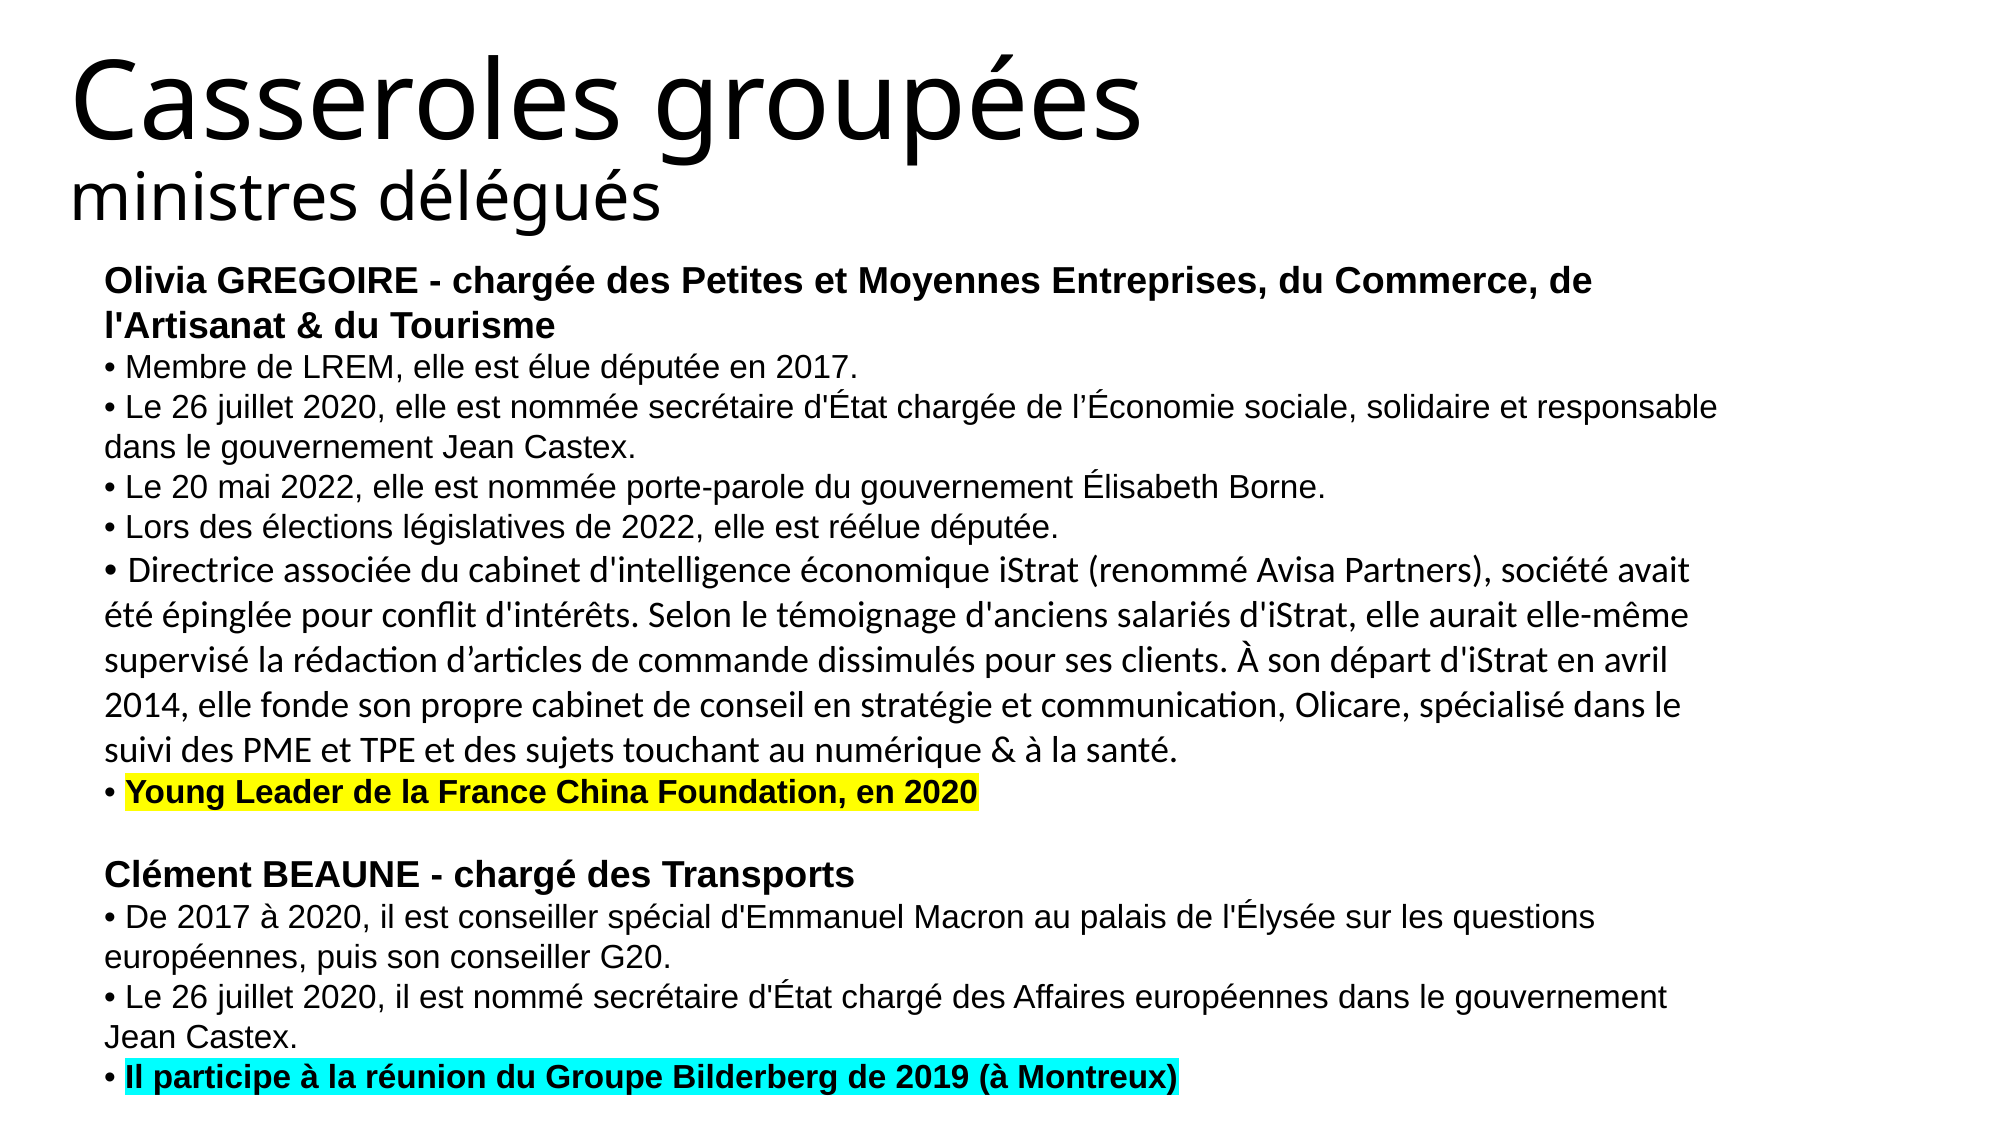

# Casseroles groupées ministres délégués
Olivia GREGOIRE - chargée des Petites et Moyennes Entreprises, du Commerce, de l'Artisanat & du Tourisme
• Membre de LREM, elle est élue députée en 2017.
• Le 26 juillet 2020, elle est nommée secrétaire d'État chargée de l’Économie sociale, solidaire et responsable dans le gouvernement Jean Castex.
• Le 20 mai 2022, elle est nommée porte-parole du gouvernement Élisabeth Borne.
• Lors des élections législatives de 2022, elle est réélue députée.
• Directrice associée du cabinet d'intelligence économique iStrat (renommé Avisa Partners), société avait été épinglée pour conflit d'intérêts. Selon le témoignage d'anciens salariés d'iStrat, elle aurait elle-même supervisé la rédaction d’articles de commande dissimulés pour ses clients. À son départ d'iStrat en avril 2014, elle fonde son propre cabinet de conseil en stratégie et communication, Olicare, spécialisé dans le suivi des PME et TPE et des sujets touchant au numérique & à la santé.
• Young Leader de la France China Foundation, en 2020
Clément BEAUNE - chargé des Transports
• De 2017 à 2020, il est conseiller spécial d'Emmanuel Macron au palais de l'Élysée sur les questions européennes, puis son conseiller G20.
• Le 26 juillet 2020, il est nommé secrétaire d'État chargé des Affaires européennes dans le gouvernement Jean Castex.
• Il participe à la réunion du Groupe Bilderberg de 2019 (à Montreux)